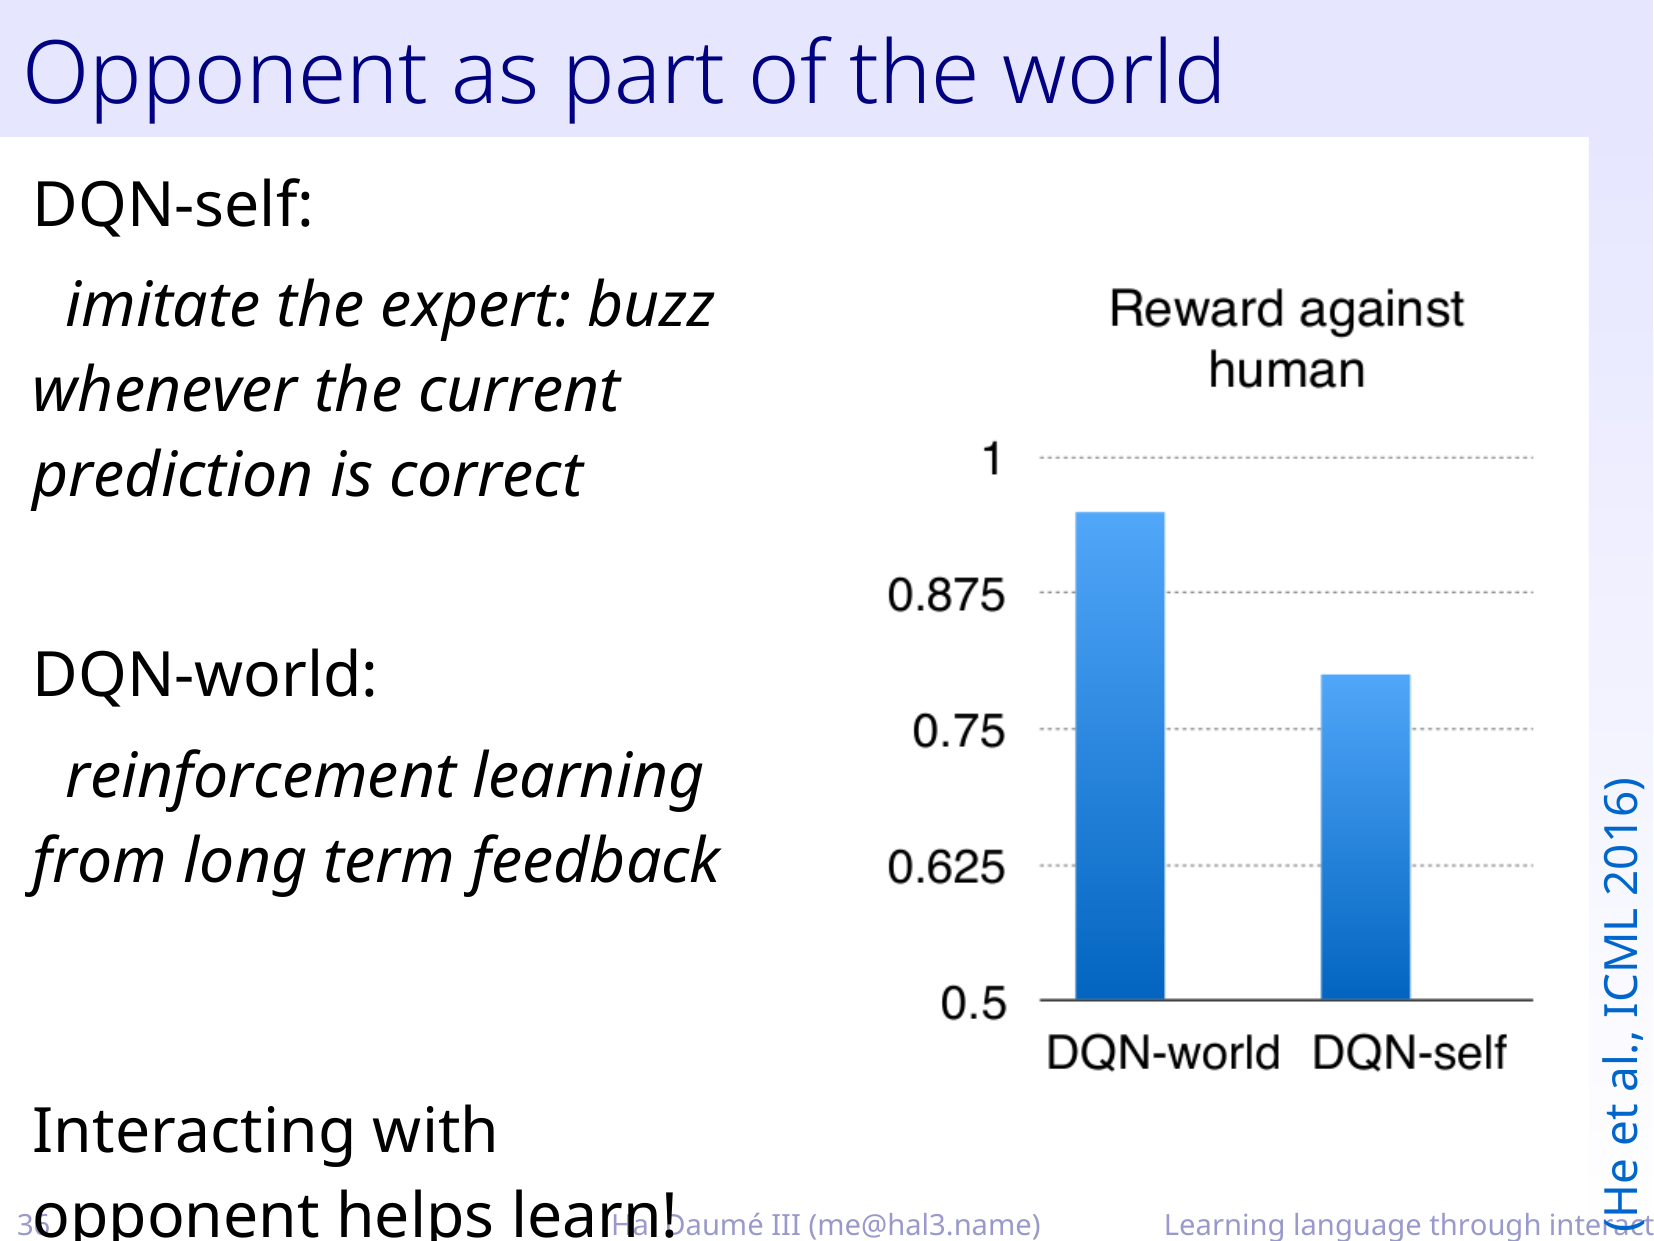

# Opponent as part of the world
DQN-self:
 imitate the expert: buzz whenever the current prediction is correct
DQN-world:
 reinforcement learning from long term feedback
Interacting with opponent helps learn!
(He et al., ICML 2016)